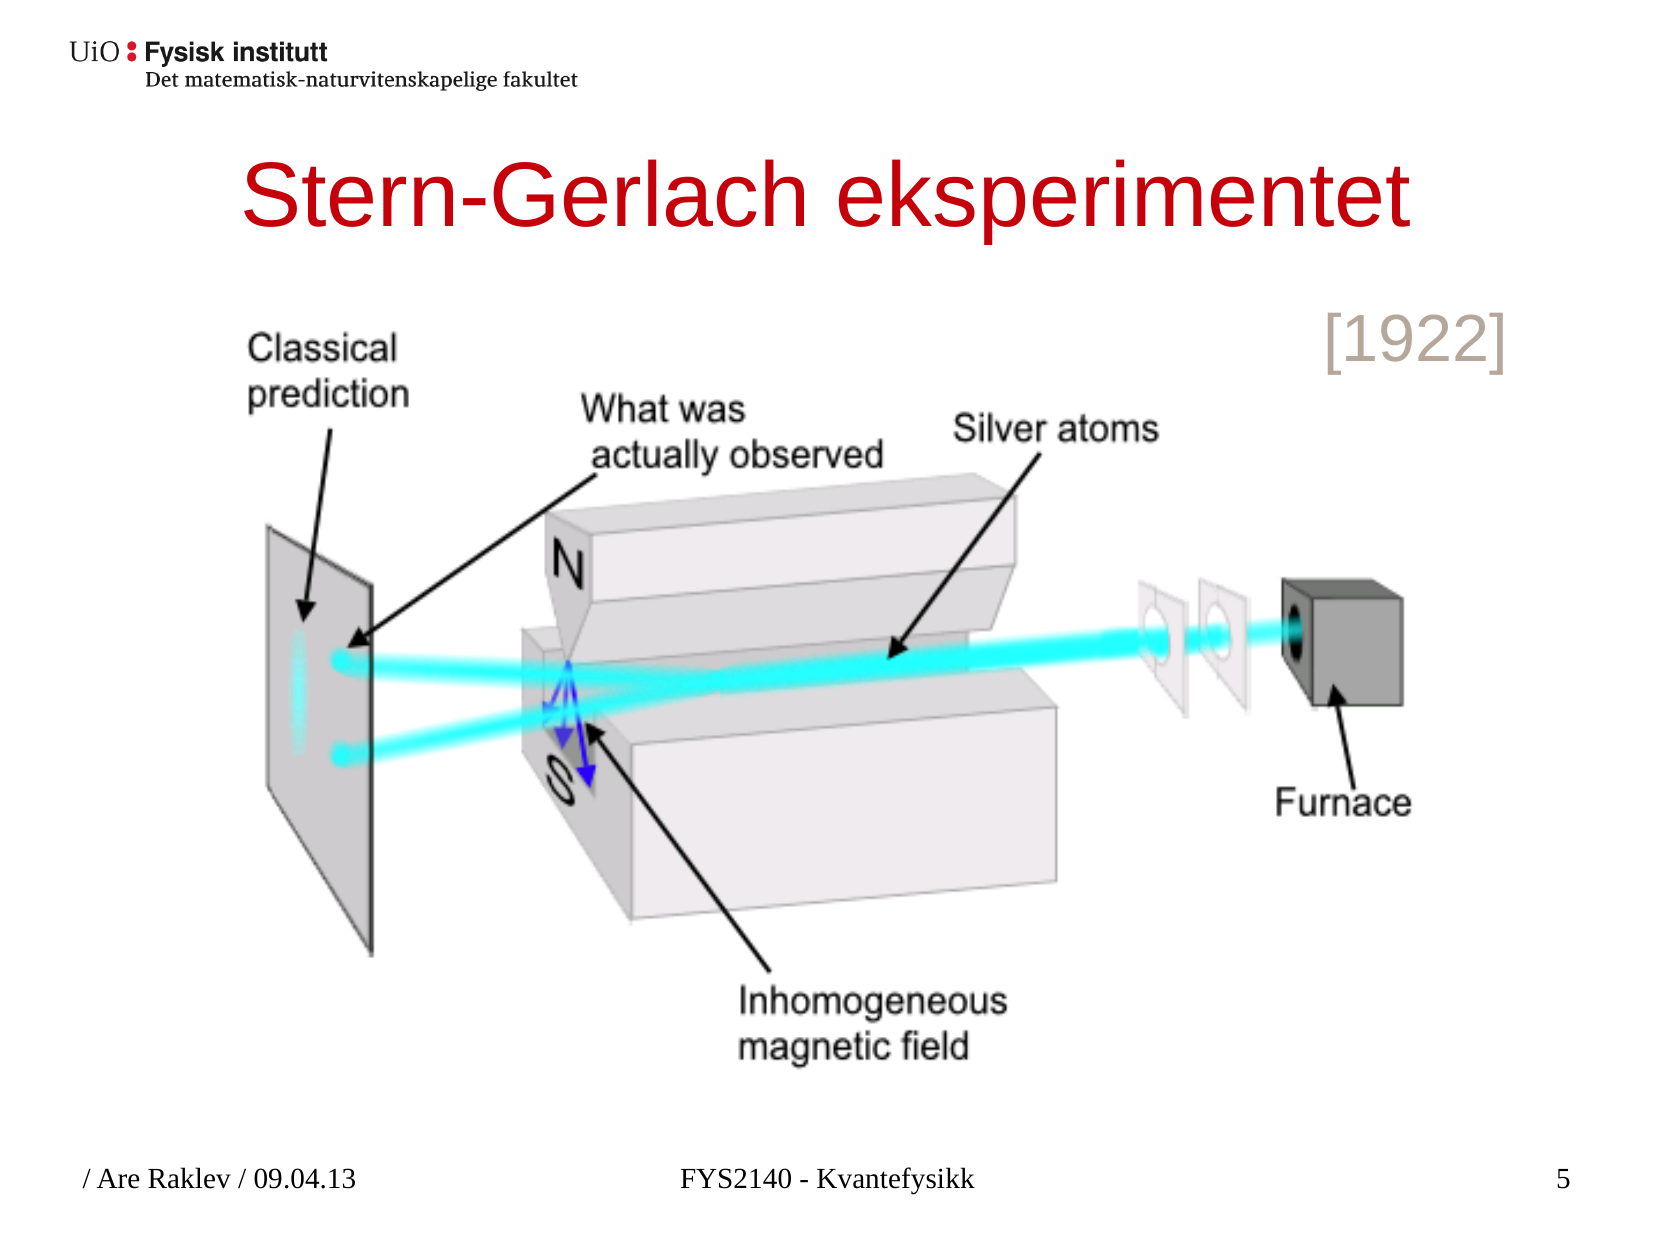

# Stern-Gerlach eksperimentet
[1922]
/ Are Raklev / 09.04.13
FYS2140 - Kvantefysikk
5